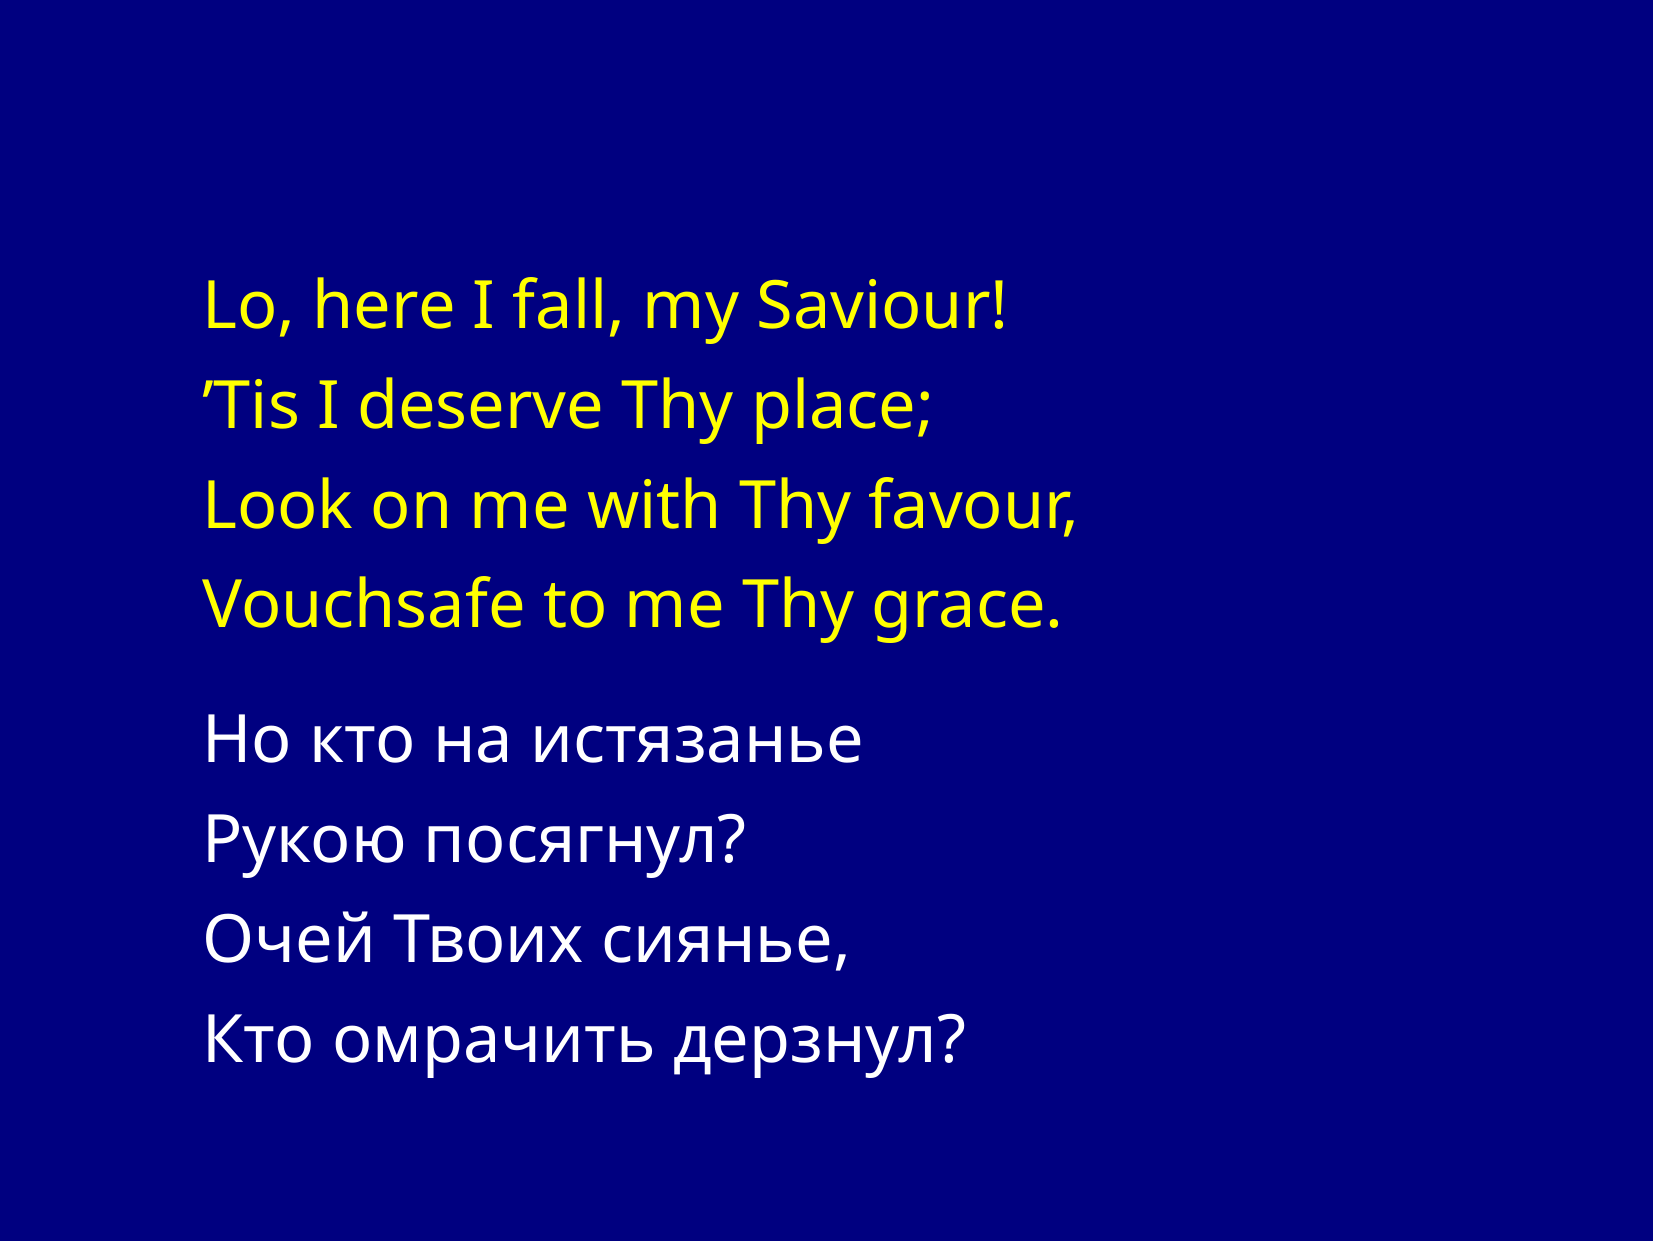

Lo, here I fall, my Saviour!
	’Tis I deserve Thy place;
	Look on me with Thy favour,
	Vouchsafe to me Thy grace.
	Но кто на истязанье
	Рукою посягнул?
	Очей Твоих сиянье,
	Кто омрачить дерзнул?